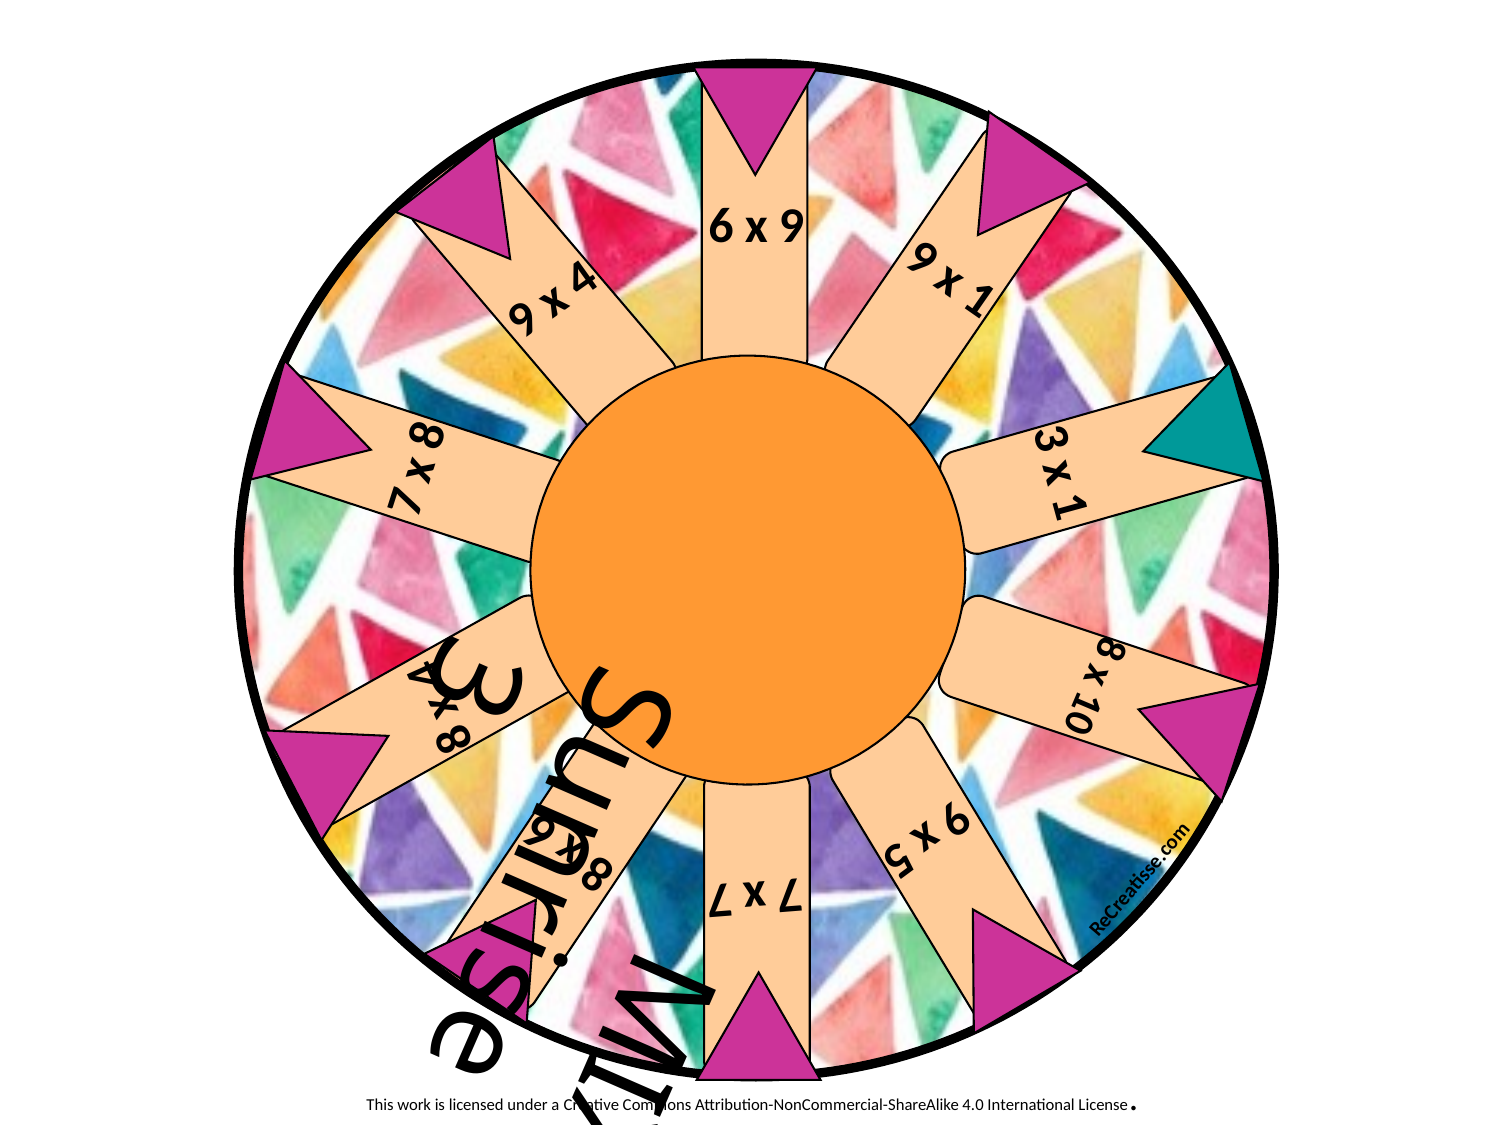

5 x 2
6 x 9
9 x 1
9 x 4
7 x 8
3 x 1
8 x 10
 MIX
Sunrise
 3
8 x 4
9 x 5
8 x 6
ReCreatisse.com
7 x 7
This work is licensed under a Creative Commons Attribution-NonCommercial-ShareAlike 4.0 International License.